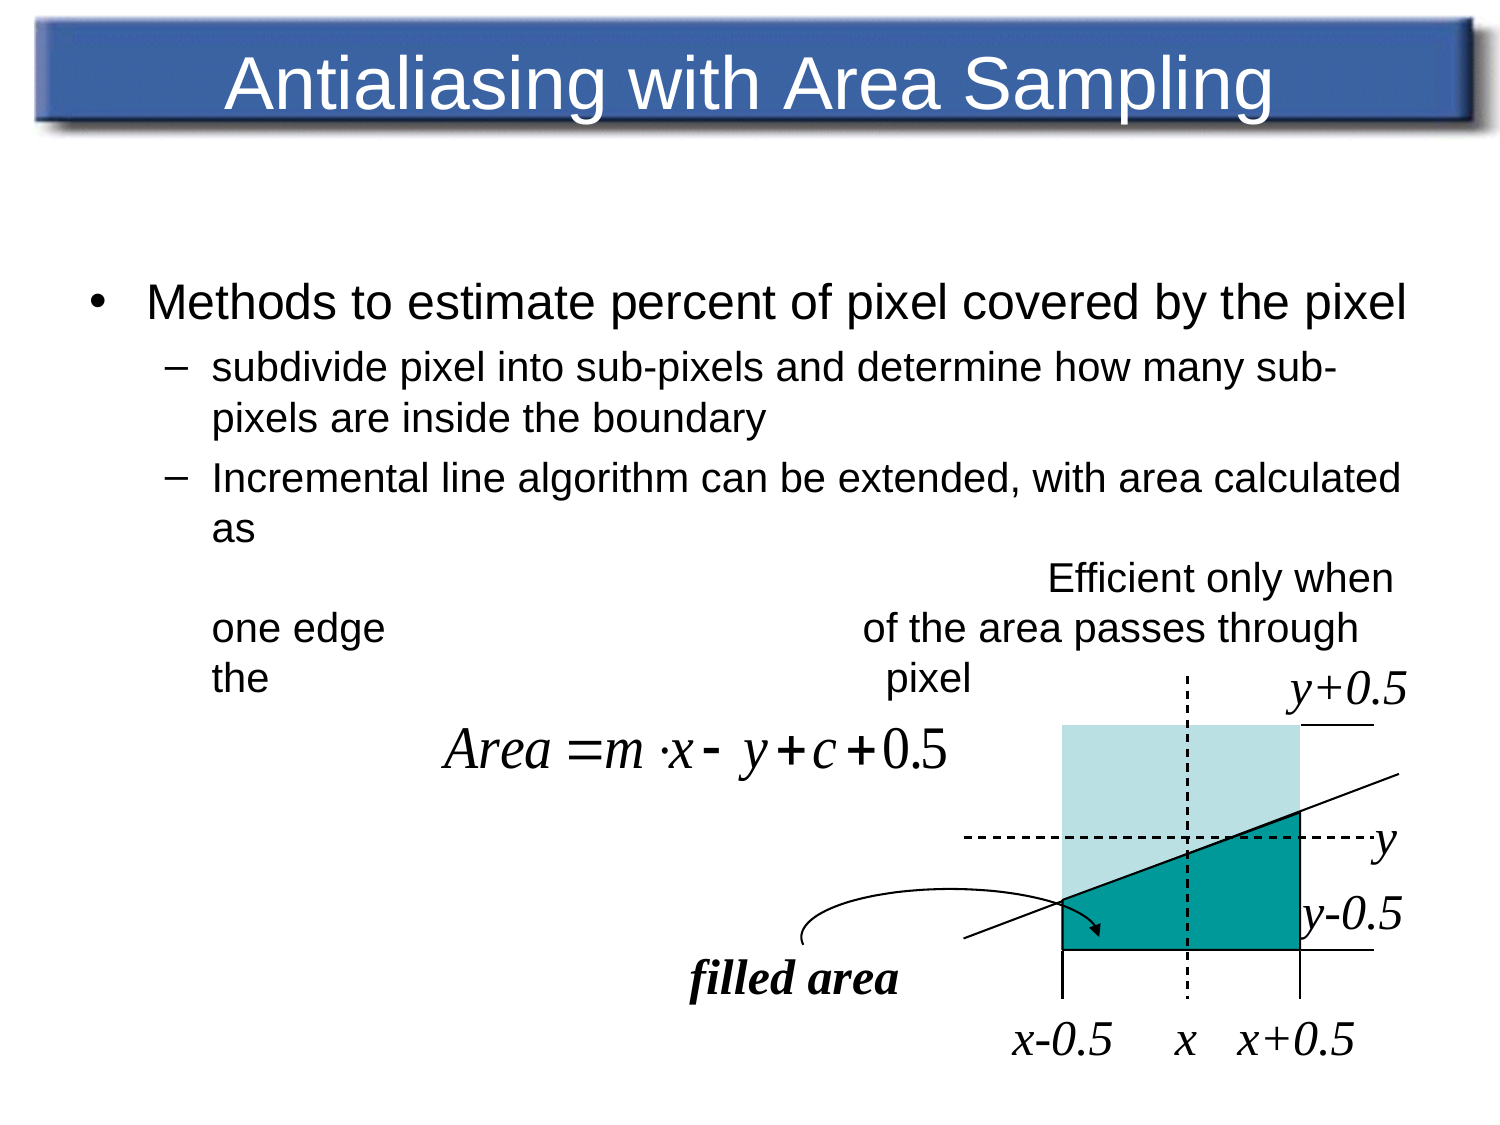

# Antialiasing with Area Sampling
Methods to estimate percent of pixel covered by the pixel
subdivide pixel into sub-pixels and determine how many sub-pixels are inside the boundary
Incremental line algorithm can be extended, with area calculated as 													 Efficient only when one edge				 of the area passes through the 				 pixel
y+0.5
y
y-0.5
filled area
x-0.5
x
x+0.5